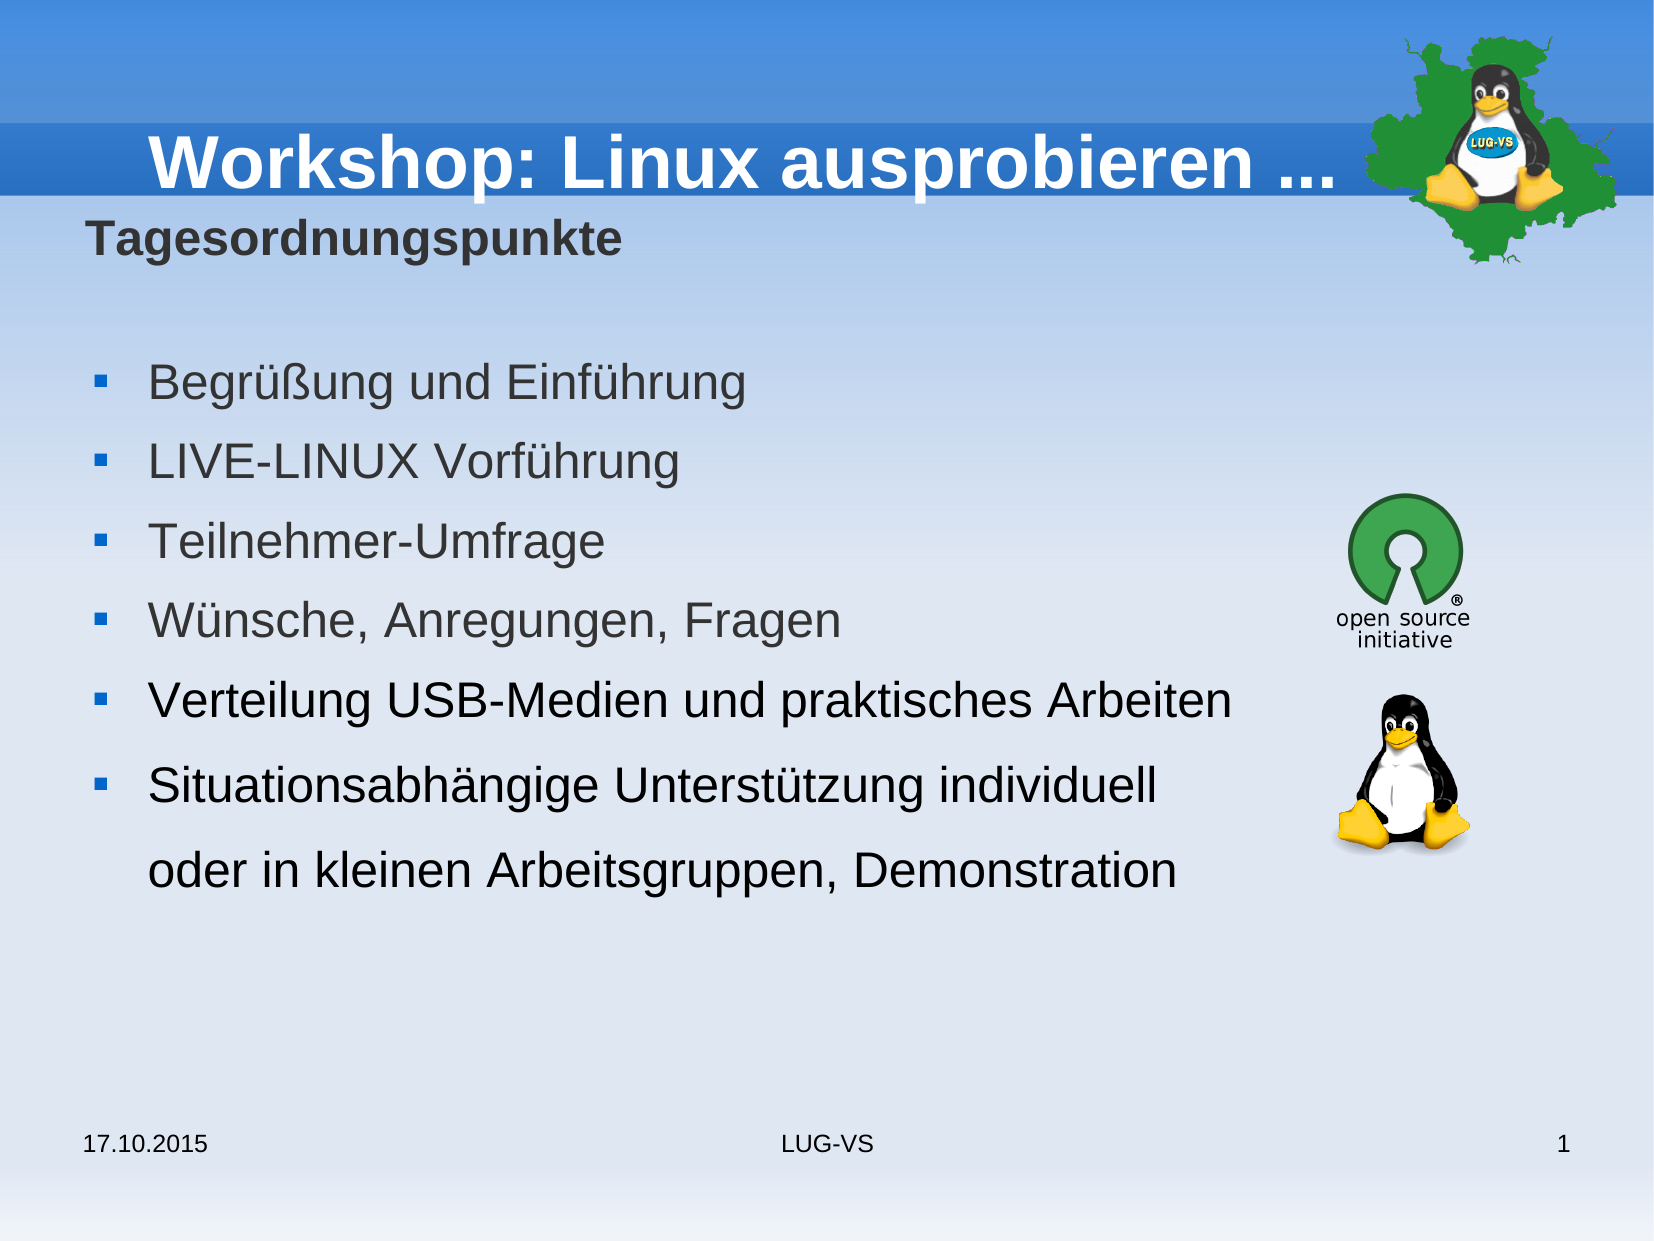

# Workshop: Linux ausprobieren ...
Tagesordnungspunkte
Begrüßung und Einführung
LIVE-LINUX Vorführung
Teilnehmer-Umfrage
Wünsche, Anregungen, Fragen
Verteilung USB-Medien und praktisches Arbeiten
Situationsabhängige Unterstützung individuell
oder in kleinen Arbeitsgruppen, Demonstration
17.10.2015
LUG-VS
1